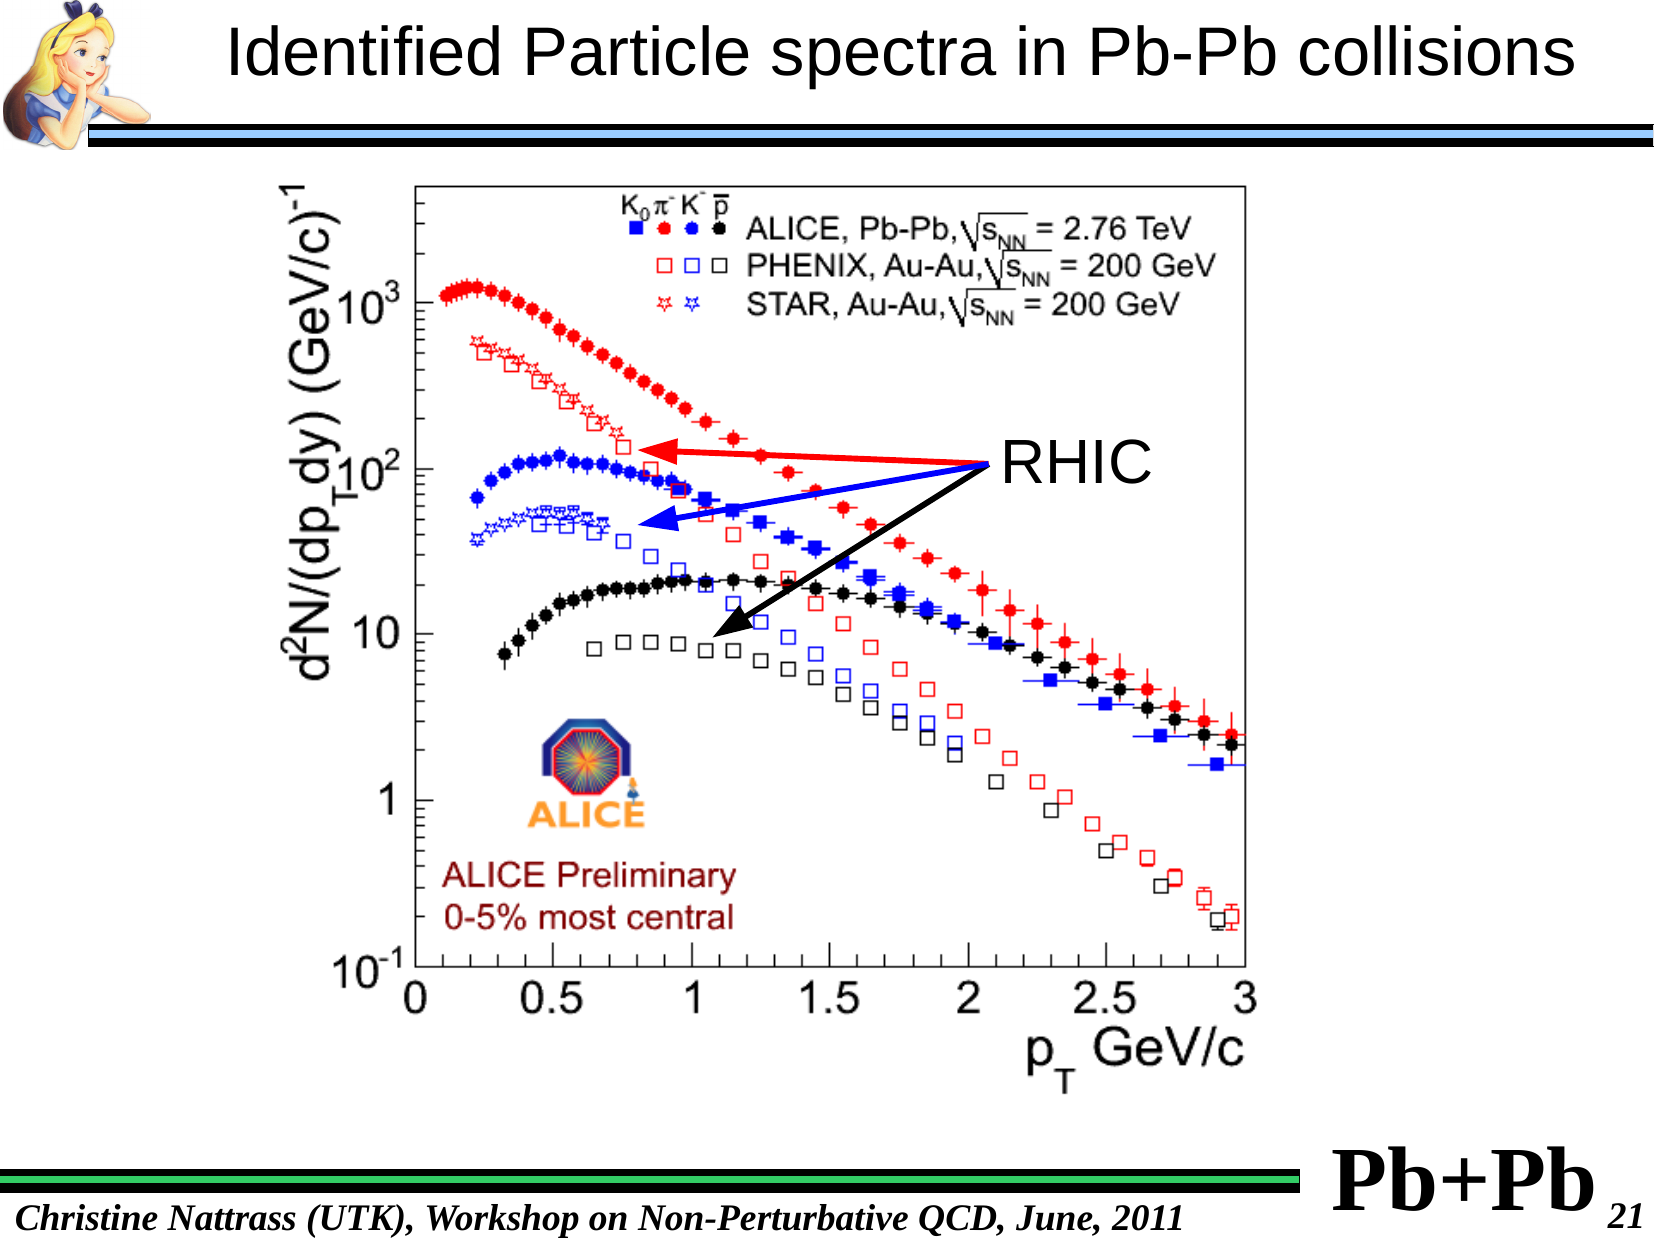

# Identified Particle spectra in Pb-Pb collisions
RHIC
Pb+Pb